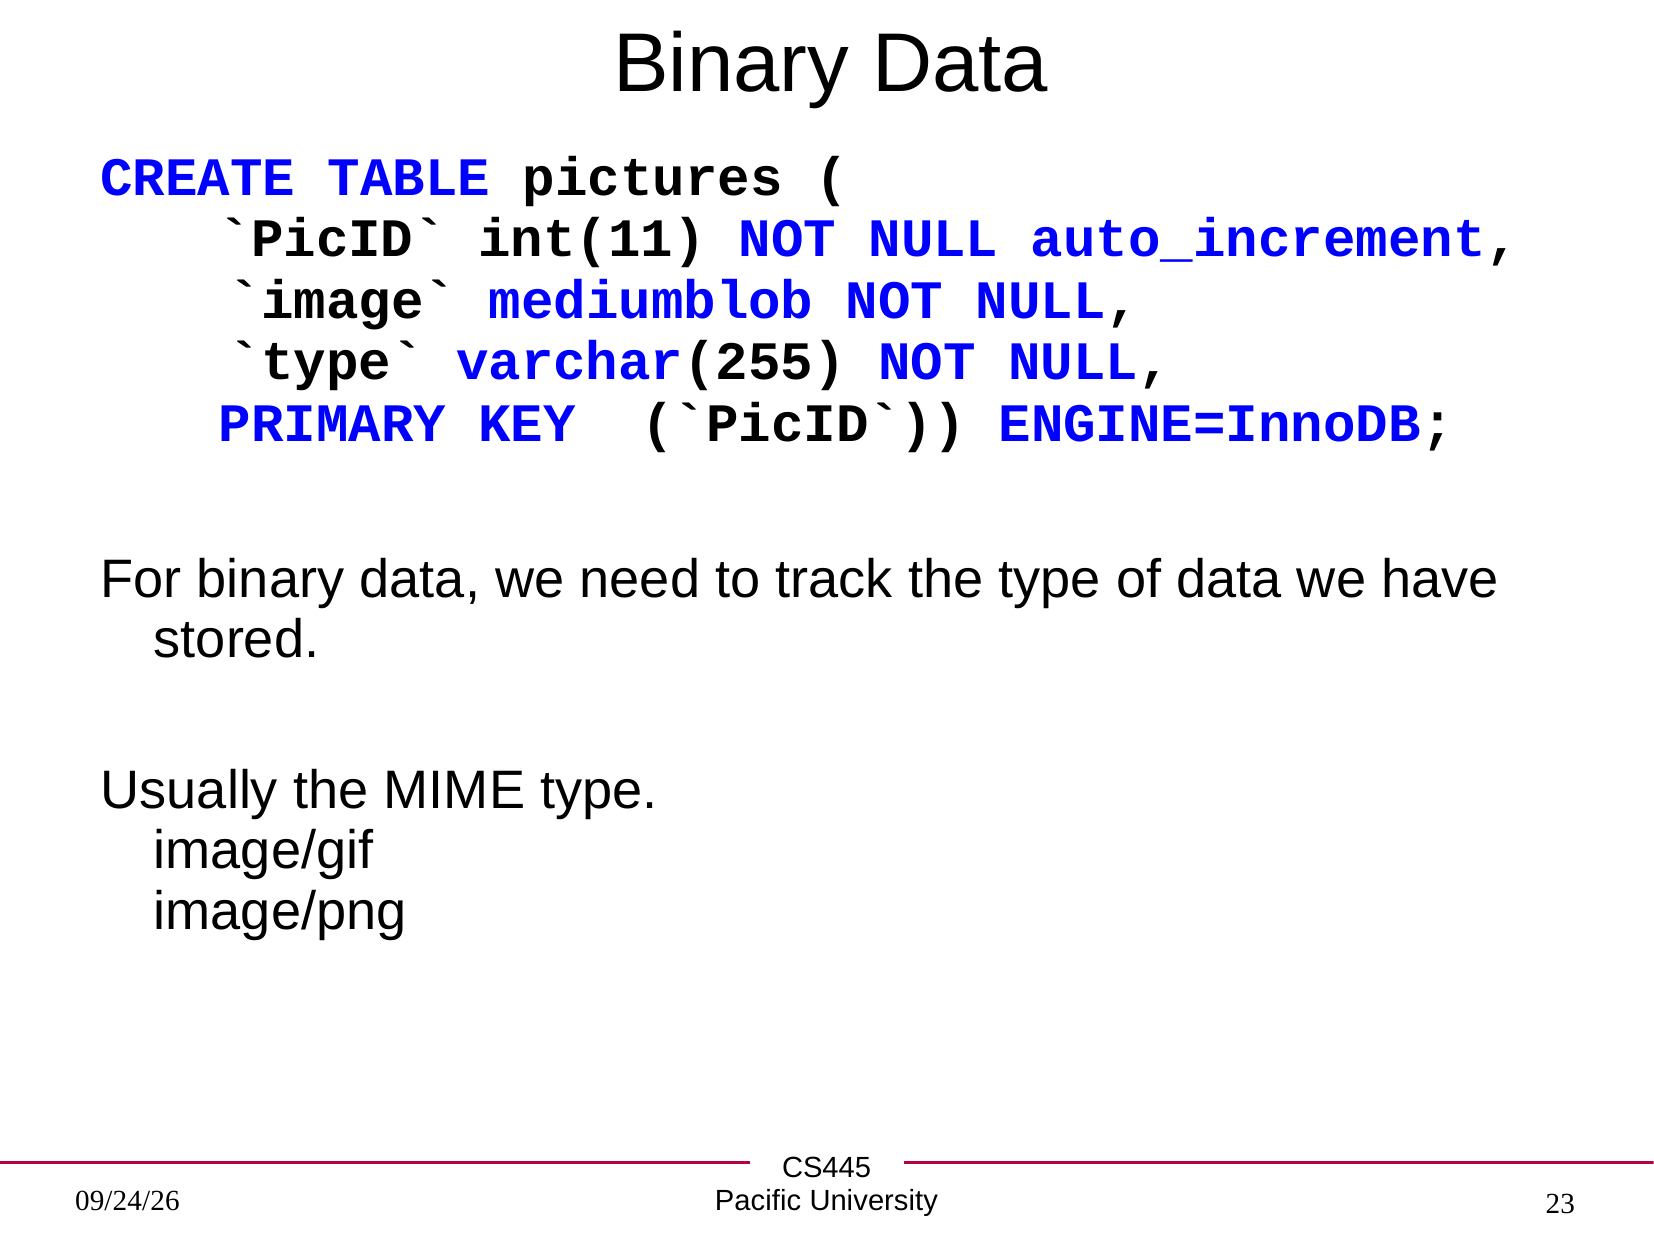

# Binary Data
CREATE TABLE pictures (
 `PicID` int(11) NOT NULL auto_increment,
	`image` mediumblob NOT NULL,
	`type` varchar(255) NOT NULL,
 PRIMARY KEY (`PicID`)) ENGINE=InnoDB;
For binary data, we need to track the type of data we have stored.
Usually the MIME type.
image/gif
image/png